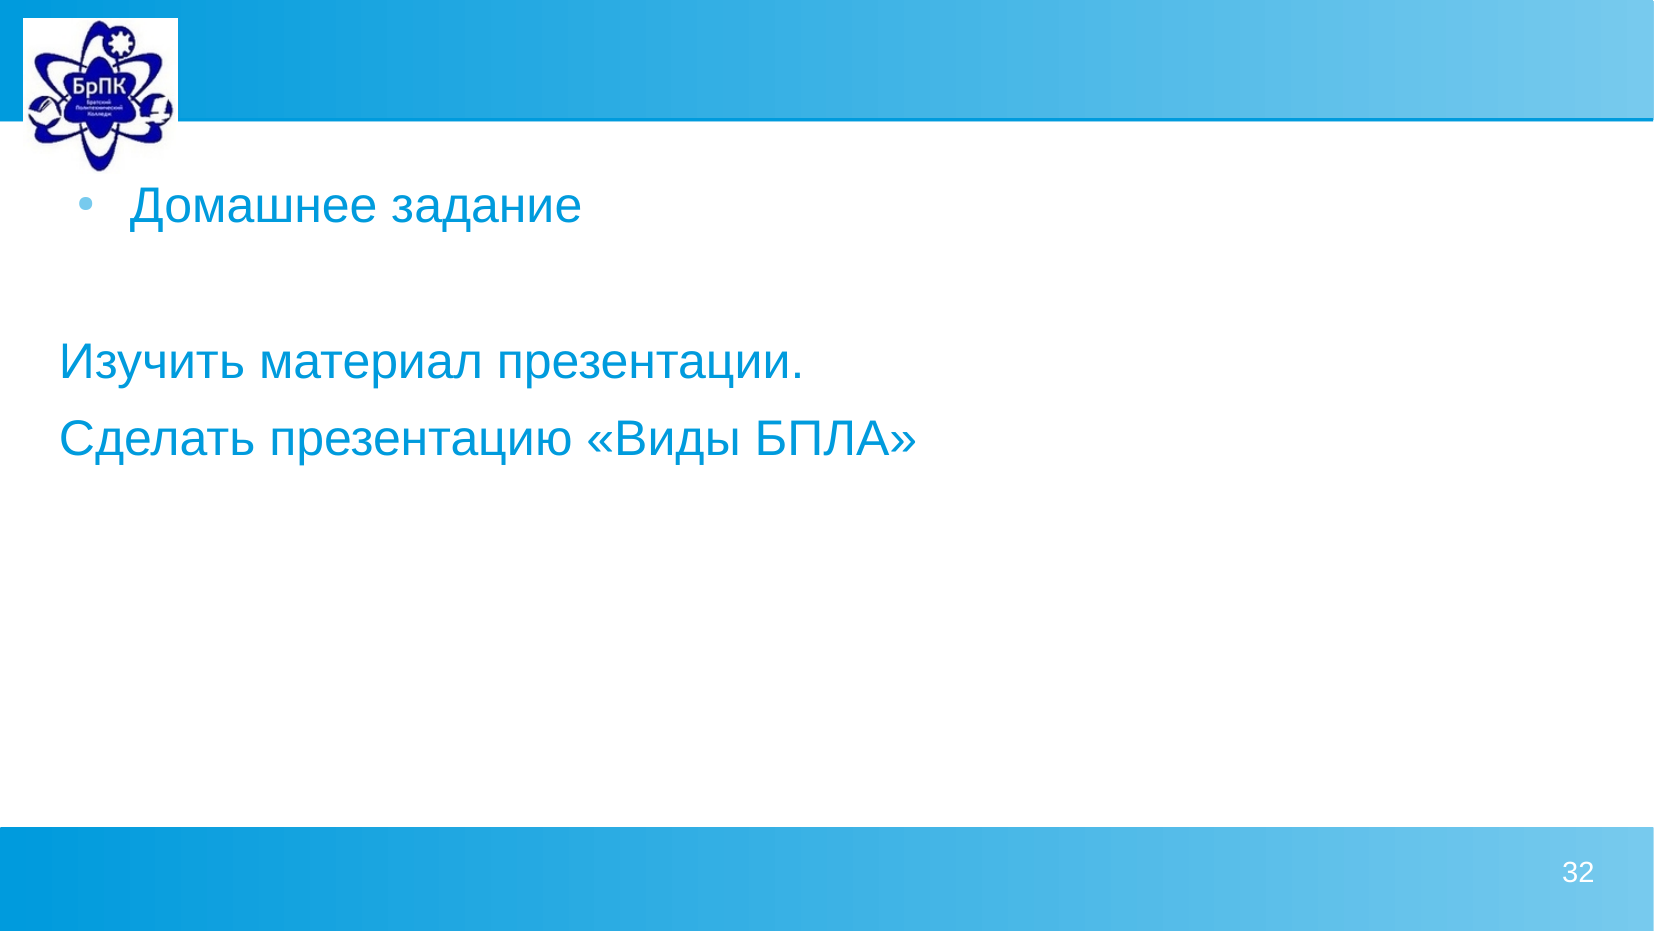

# Домашнее задание
Изучить материал презентации.
Сделать презентацию «Виды БПЛА»
32